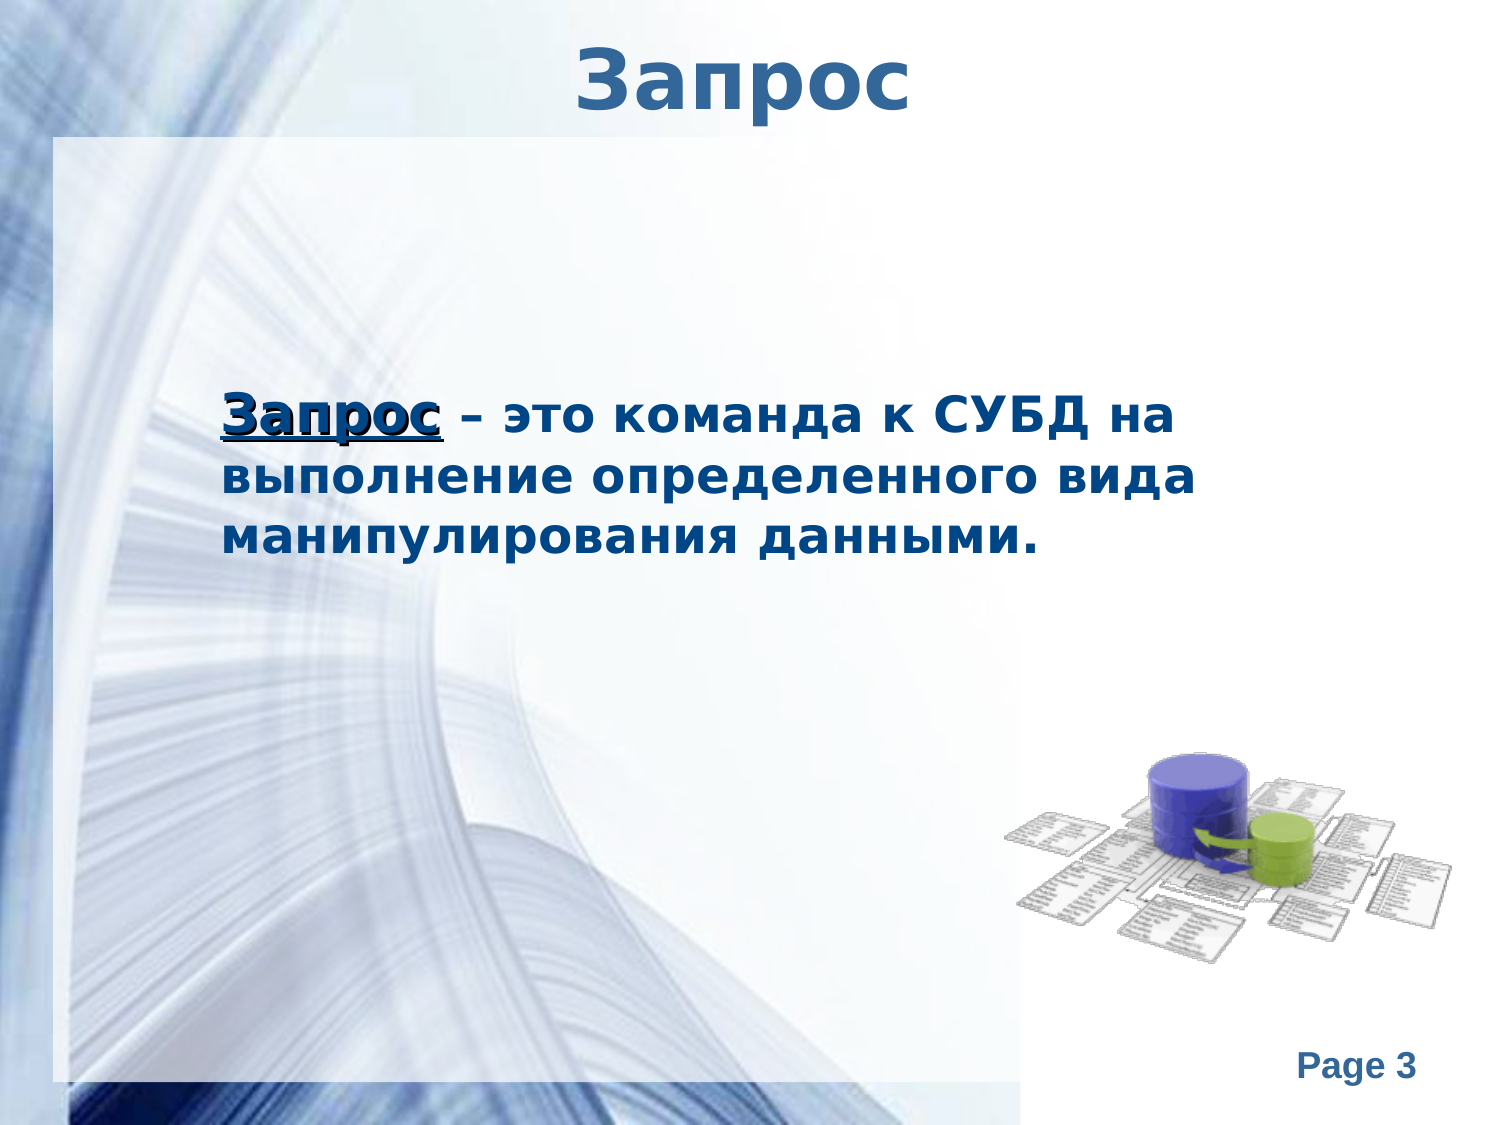

Запрос
Запрос – это команда к СУБД на выполнение определенного вида манипулирования данными.